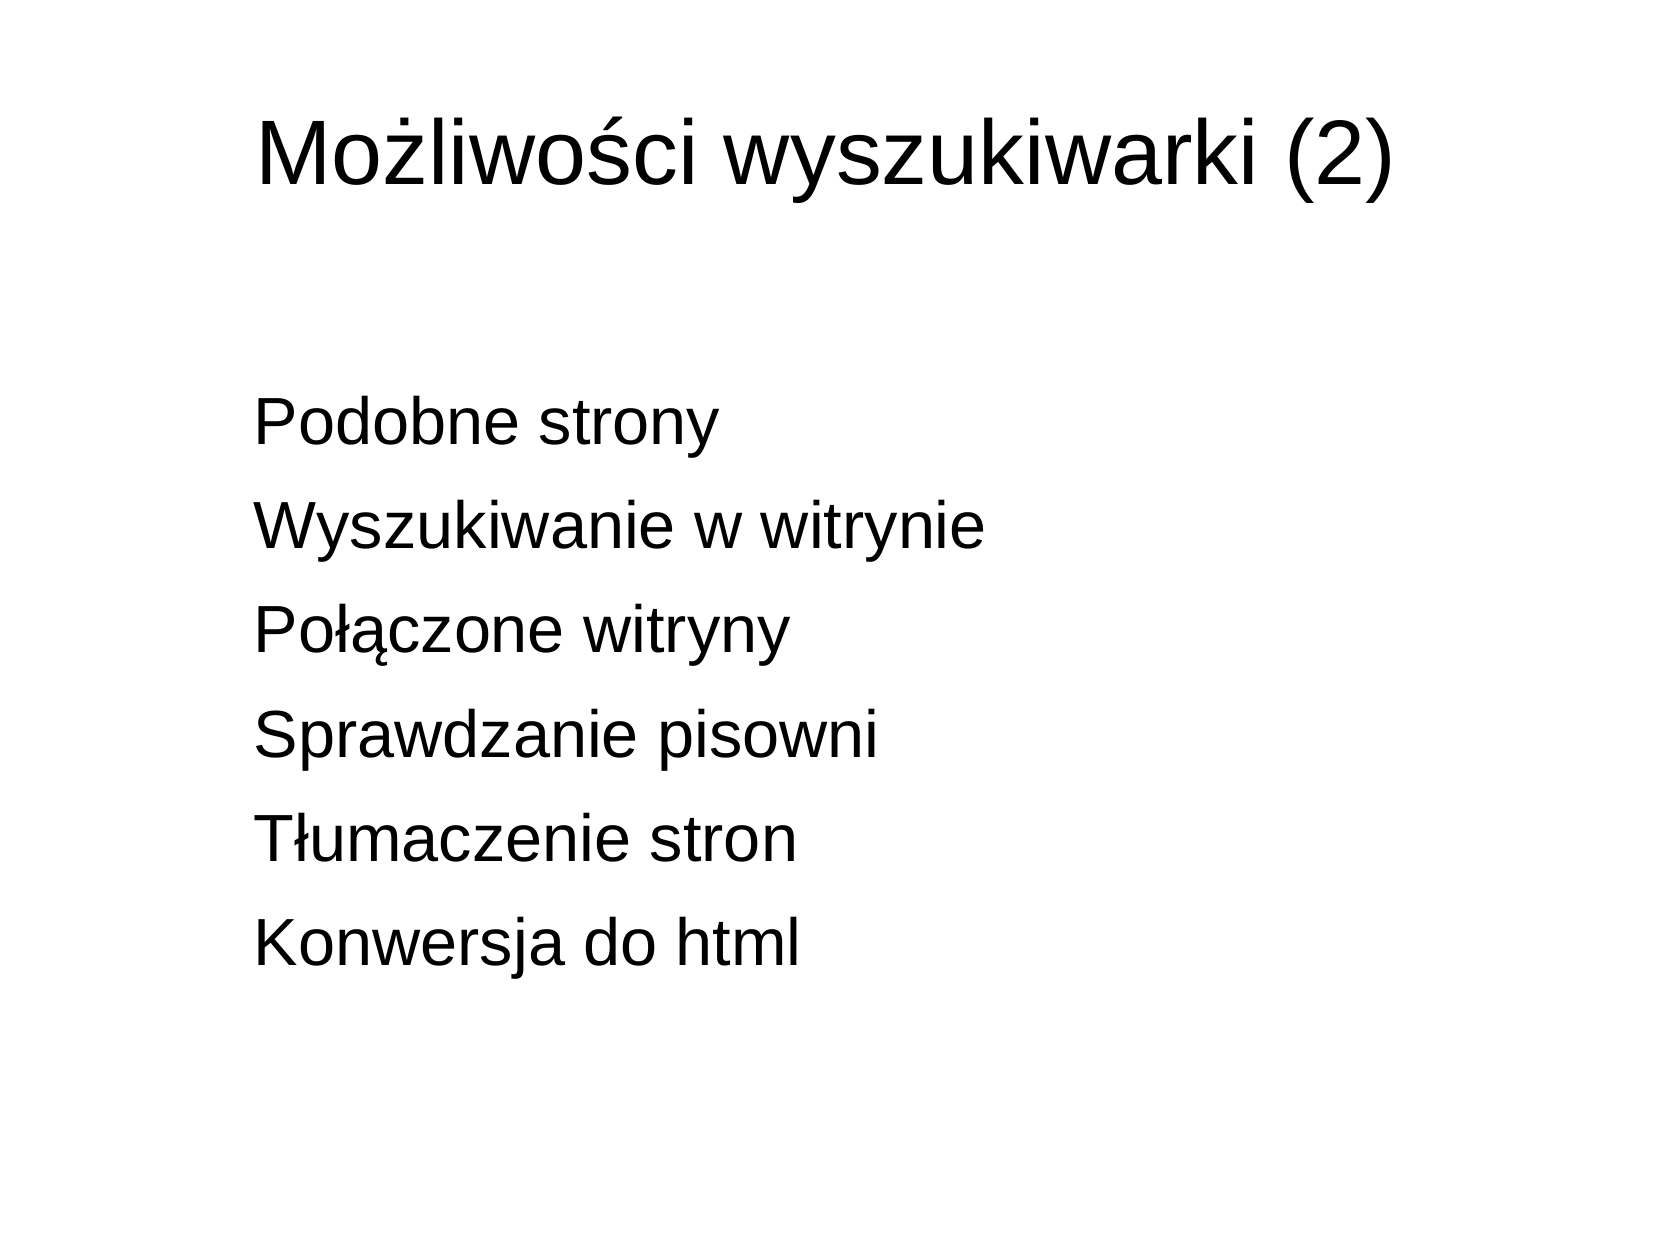

# Możliwości wyszukiwarki (2)
Podobne strony
Wyszukiwanie w witrynie
Połączone witryny
Sprawdzanie pisowni
Tłumaczenie stron
Konwersja do html